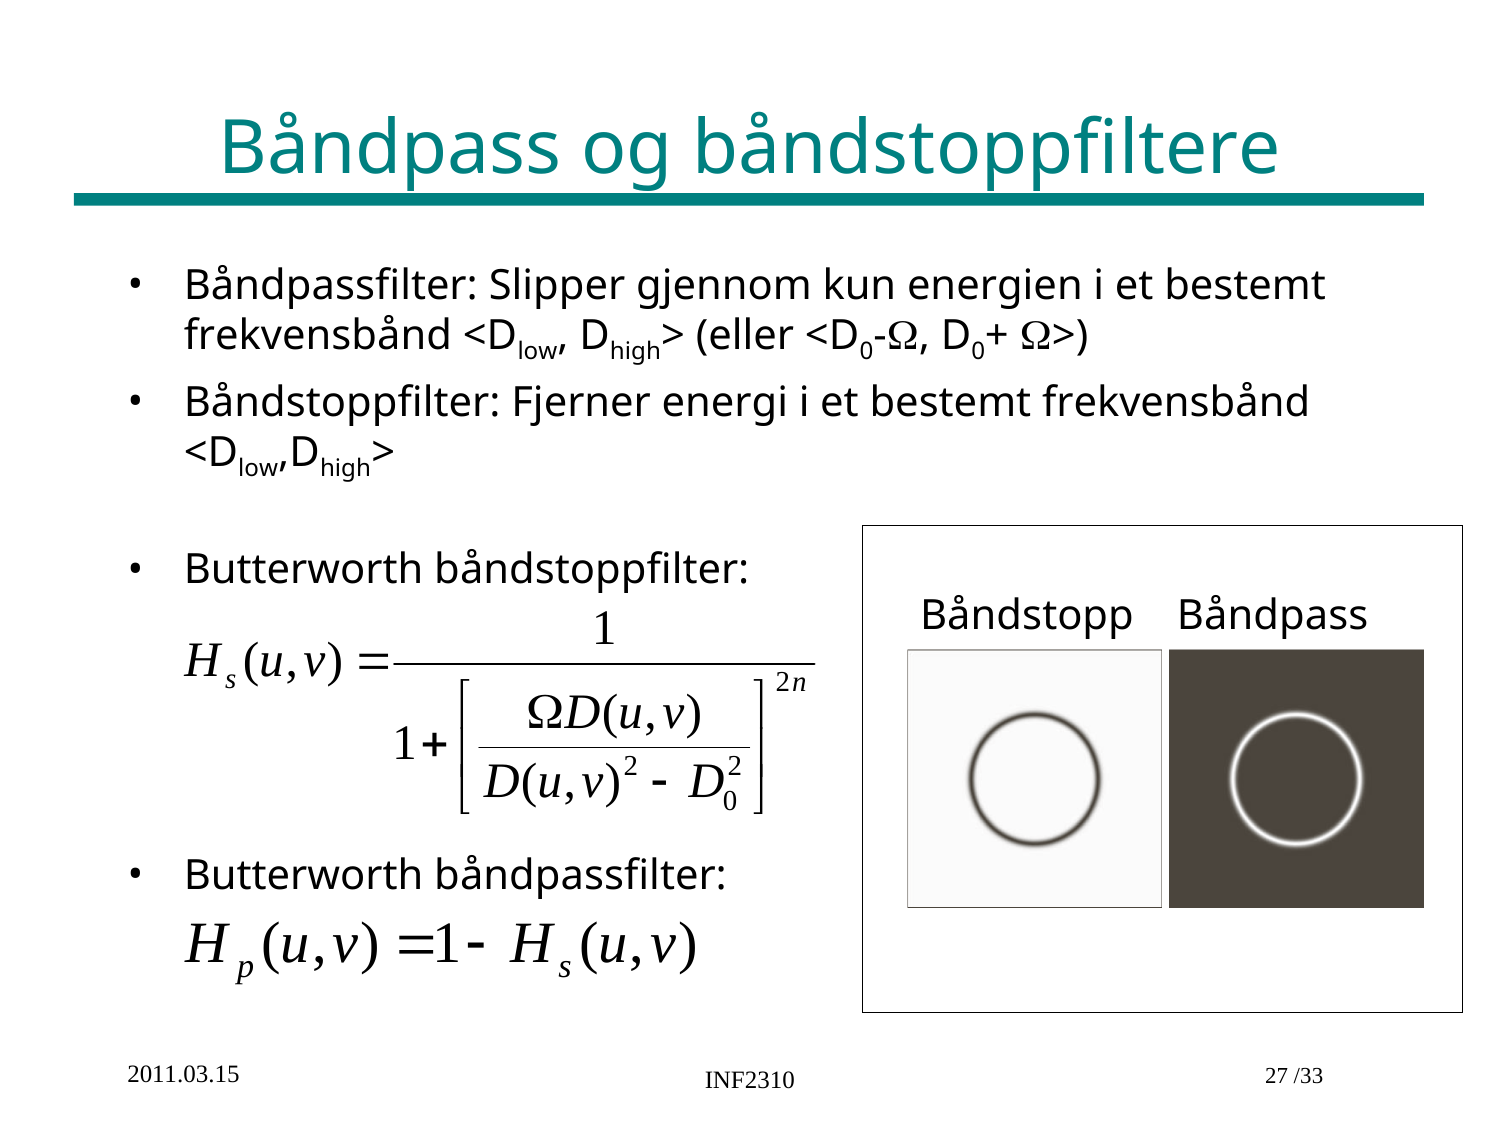

# Båndpass og båndstoppfiltere
Båndpassfilter: Slipper gjennom kun energien i et bestemt frekvensbånd <Dlow, Dhigh> (eller <D0-, D0+ >)
Båndstoppfilter: Fjerner energi i et bestemt frekvensbånd <Dlow,Dhigh>
Butterworth båndstoppfilter:
Butterworth båndpassfilter:
Båndstopp Båndpass
INF2310